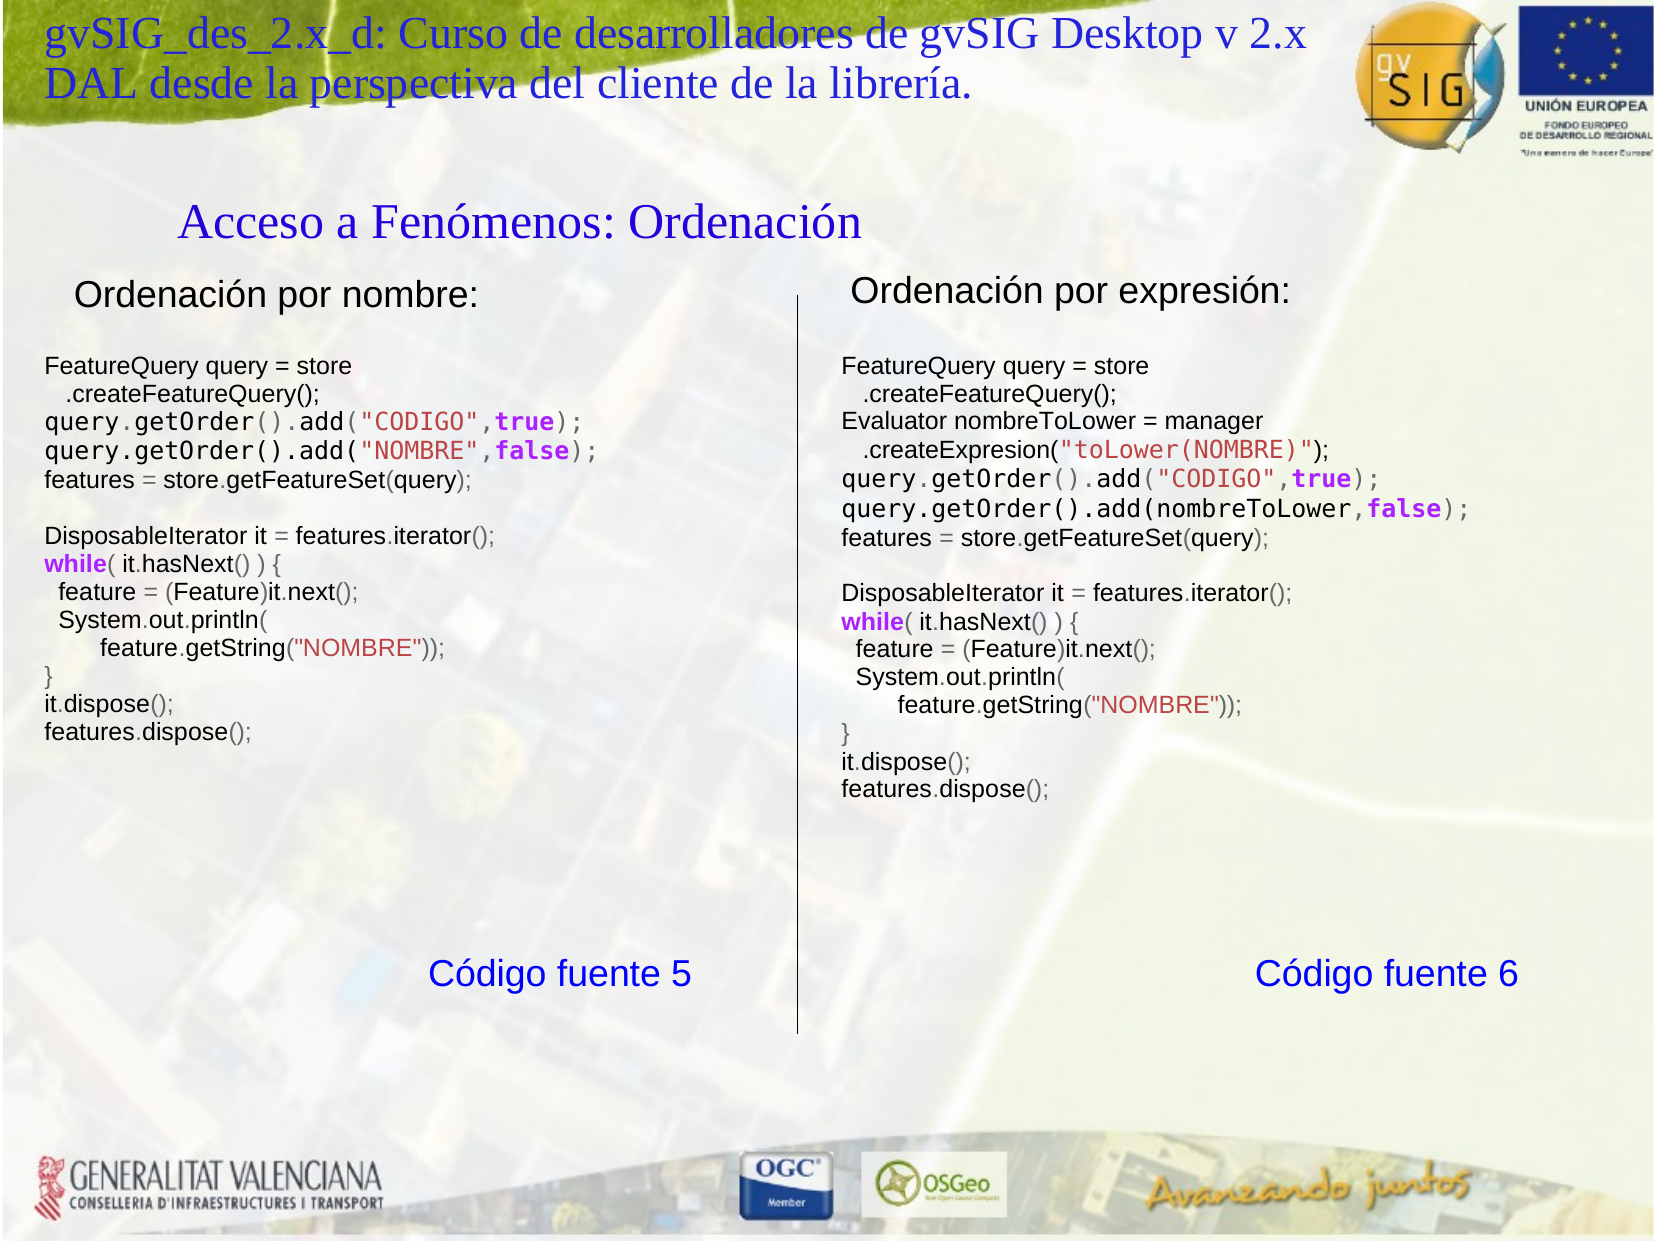

# Acceso a Fenómenos: Ordenación
Ordenación por expresión:
Ordenación por nombre:
FeatureQuery query = store
 .createFeatureQuery();
query.getOrder().add("CODIGO",true);
query.getOrder().add("NOMBRE",false);
features = store.getFeatureSet(query);
DisposableIterator it = features.iterator();
while( it.hasNext() ) {
 feature = (Feature)it.next();
 System.out.println(
 feature.getString("NOMBRE"));
}
it.dispose();
features.dispose();
FeatureQuery query = store
 .createFeatureQuery();
Evaluator nombreToLower = manager
 .createExpresion("toLower(NOMBRE)");
query.getOrder().add("CODIGO",true);
query.getOrder().add(nombreToLower,false);
features = store.getFeatureSet(query);
DisposableIterator it = features.iterator();
while( it.hasNext() ) {
 feature = (Feature)it.next();
 System.out.println(
 feature.getString("NOMBRE"));
}
it.dispose();
features.dispose();
Código fuente 5
Código fuente 6